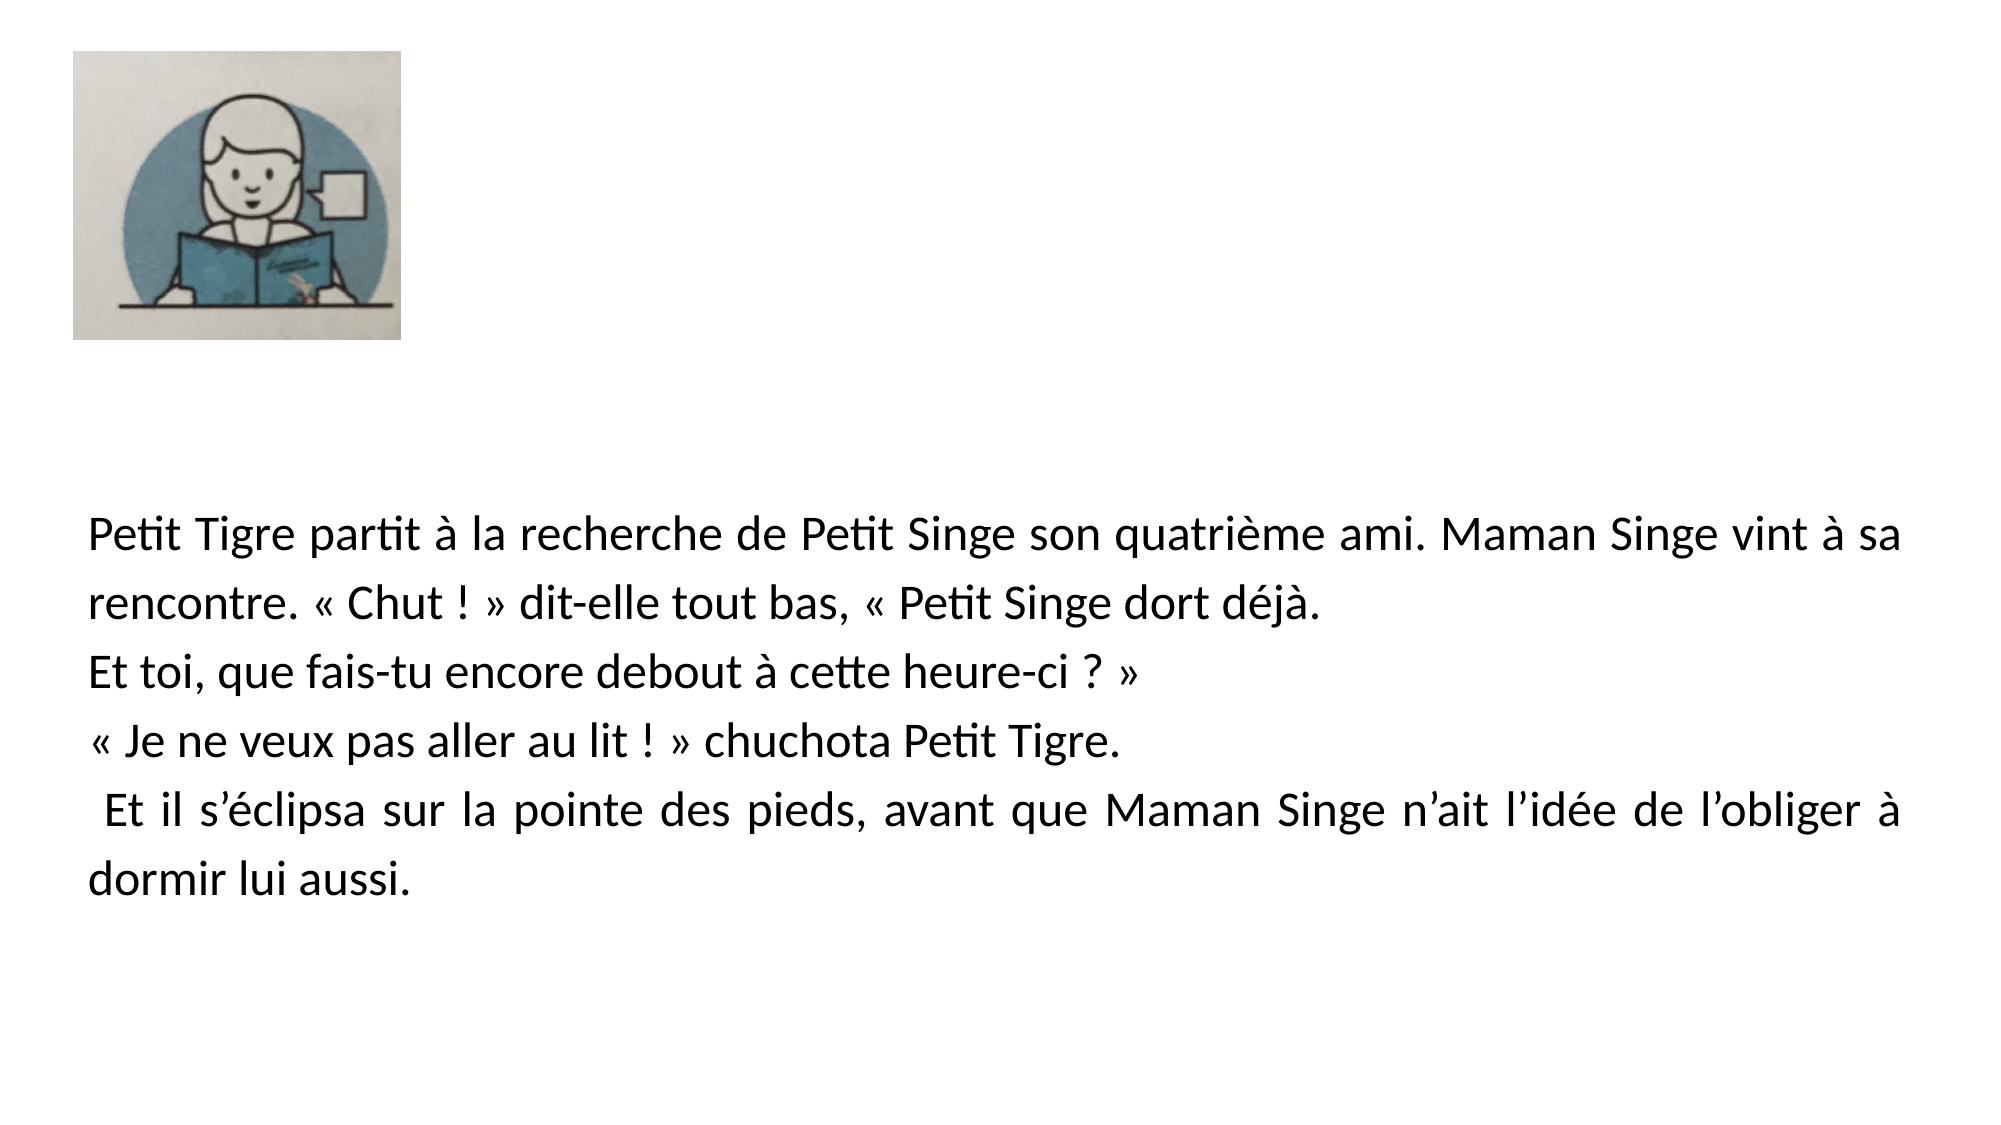

Petit Tigre partit à la recherche de Petit Singe son quatrième ami. Maman Singe vint à sa rencontre. « Chut ! » dit-elle tout bas, « Petit Singe dort déjà.
Et toi, que fais-tu encore debout à cette heure-ci ? »
« Je ne veux pas aller au lit ! » chuchota Petit Tigre.
 Et il s’éclipsa sur la pointe des pieds, avant que Maman Singe n’ait l’idée de l’obliger à dormir lui aussi.